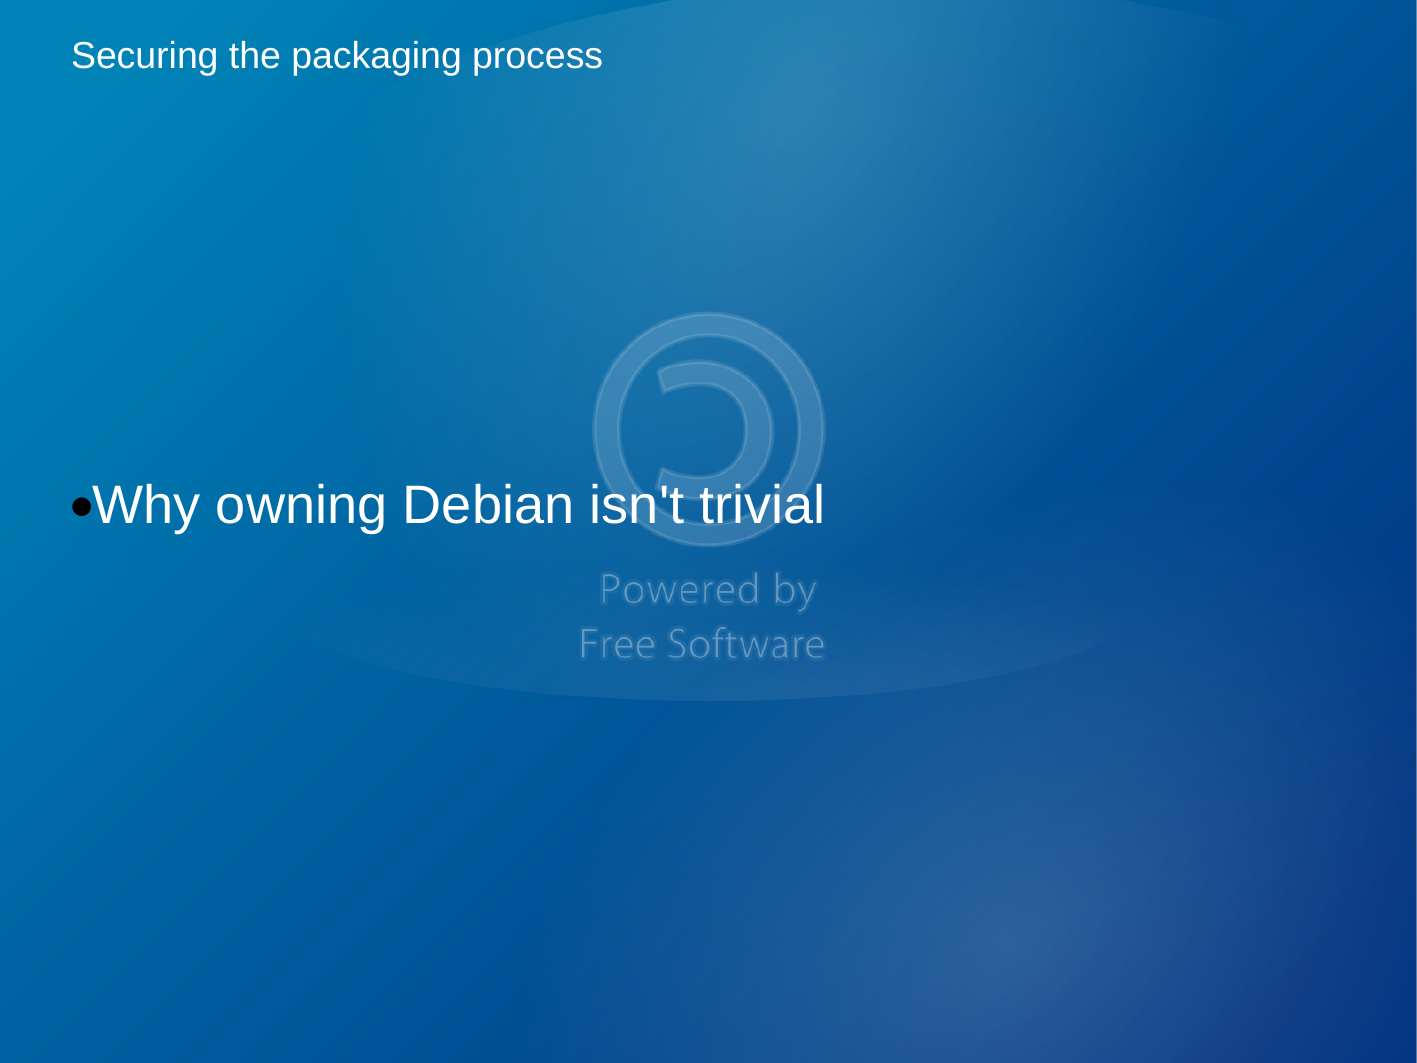

Securing the packaging process
Why owning Debian isn't trivial